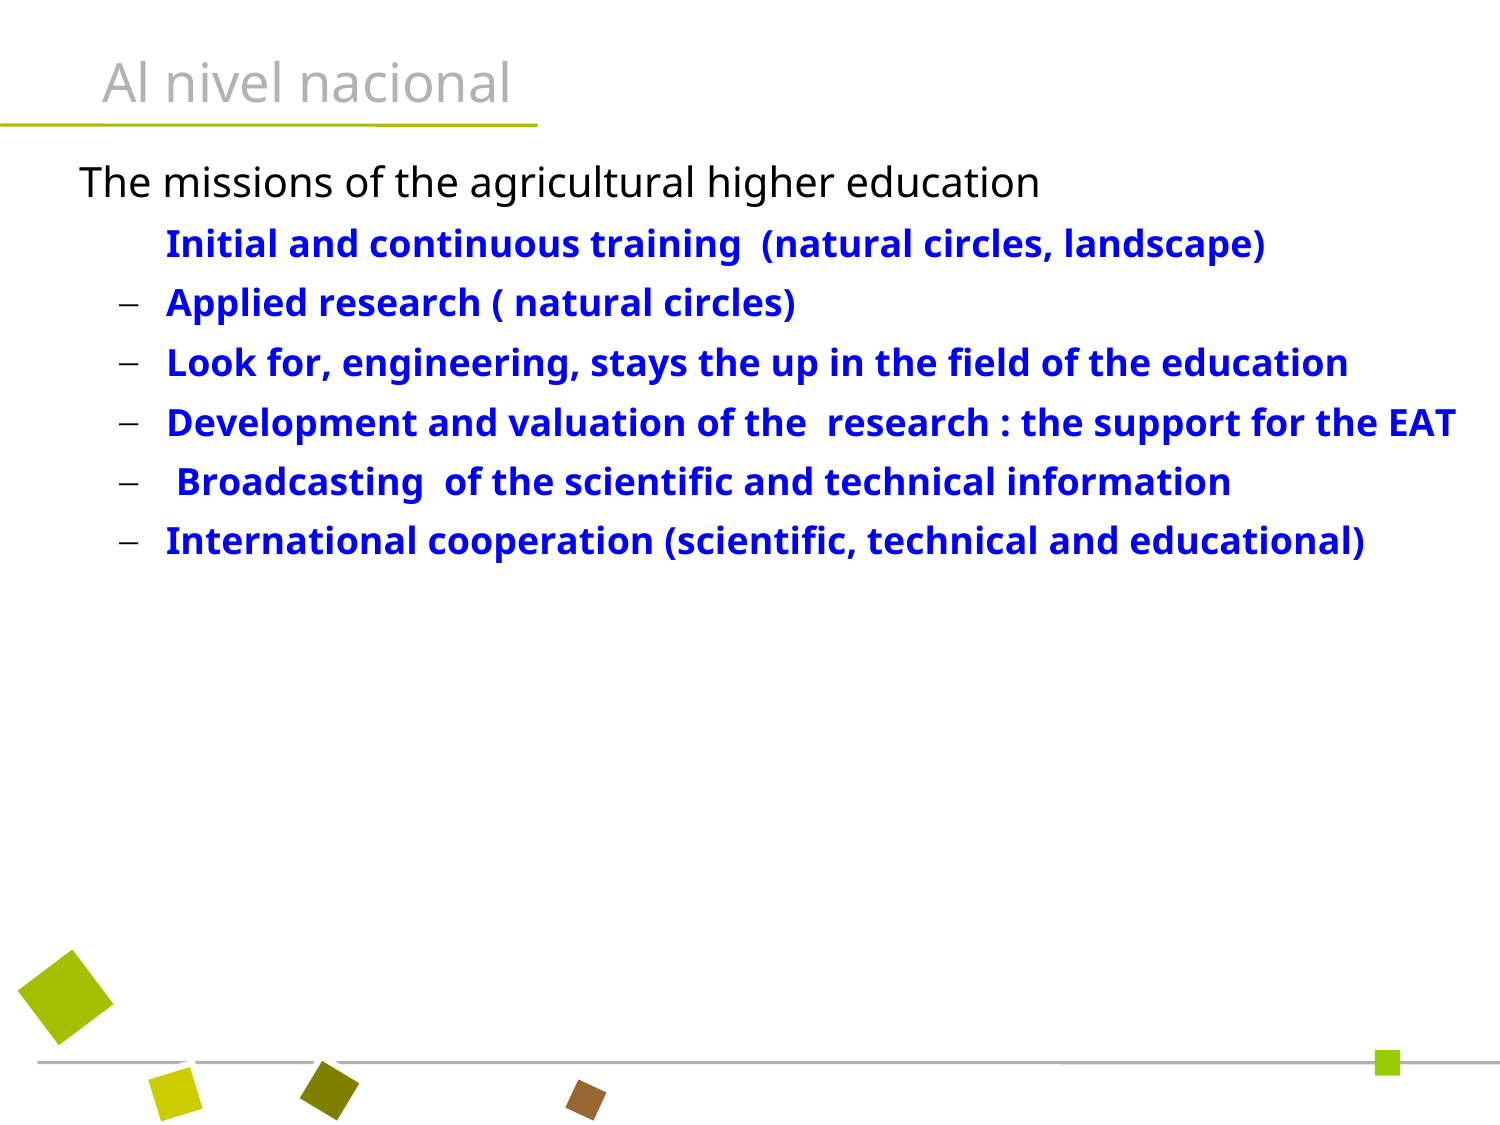

# Al nivel nacional
 The missions of the agricultural higher education
Initial and continuous training (natural circles, landscape)
Applied research ( natural circles)
Look for, engineering, stays the up in the field of the education
Development and valuation of the research : the support for the EAT
 Broadcasting of the scientific and technical information
International cooperation (scientific, technical and educational)